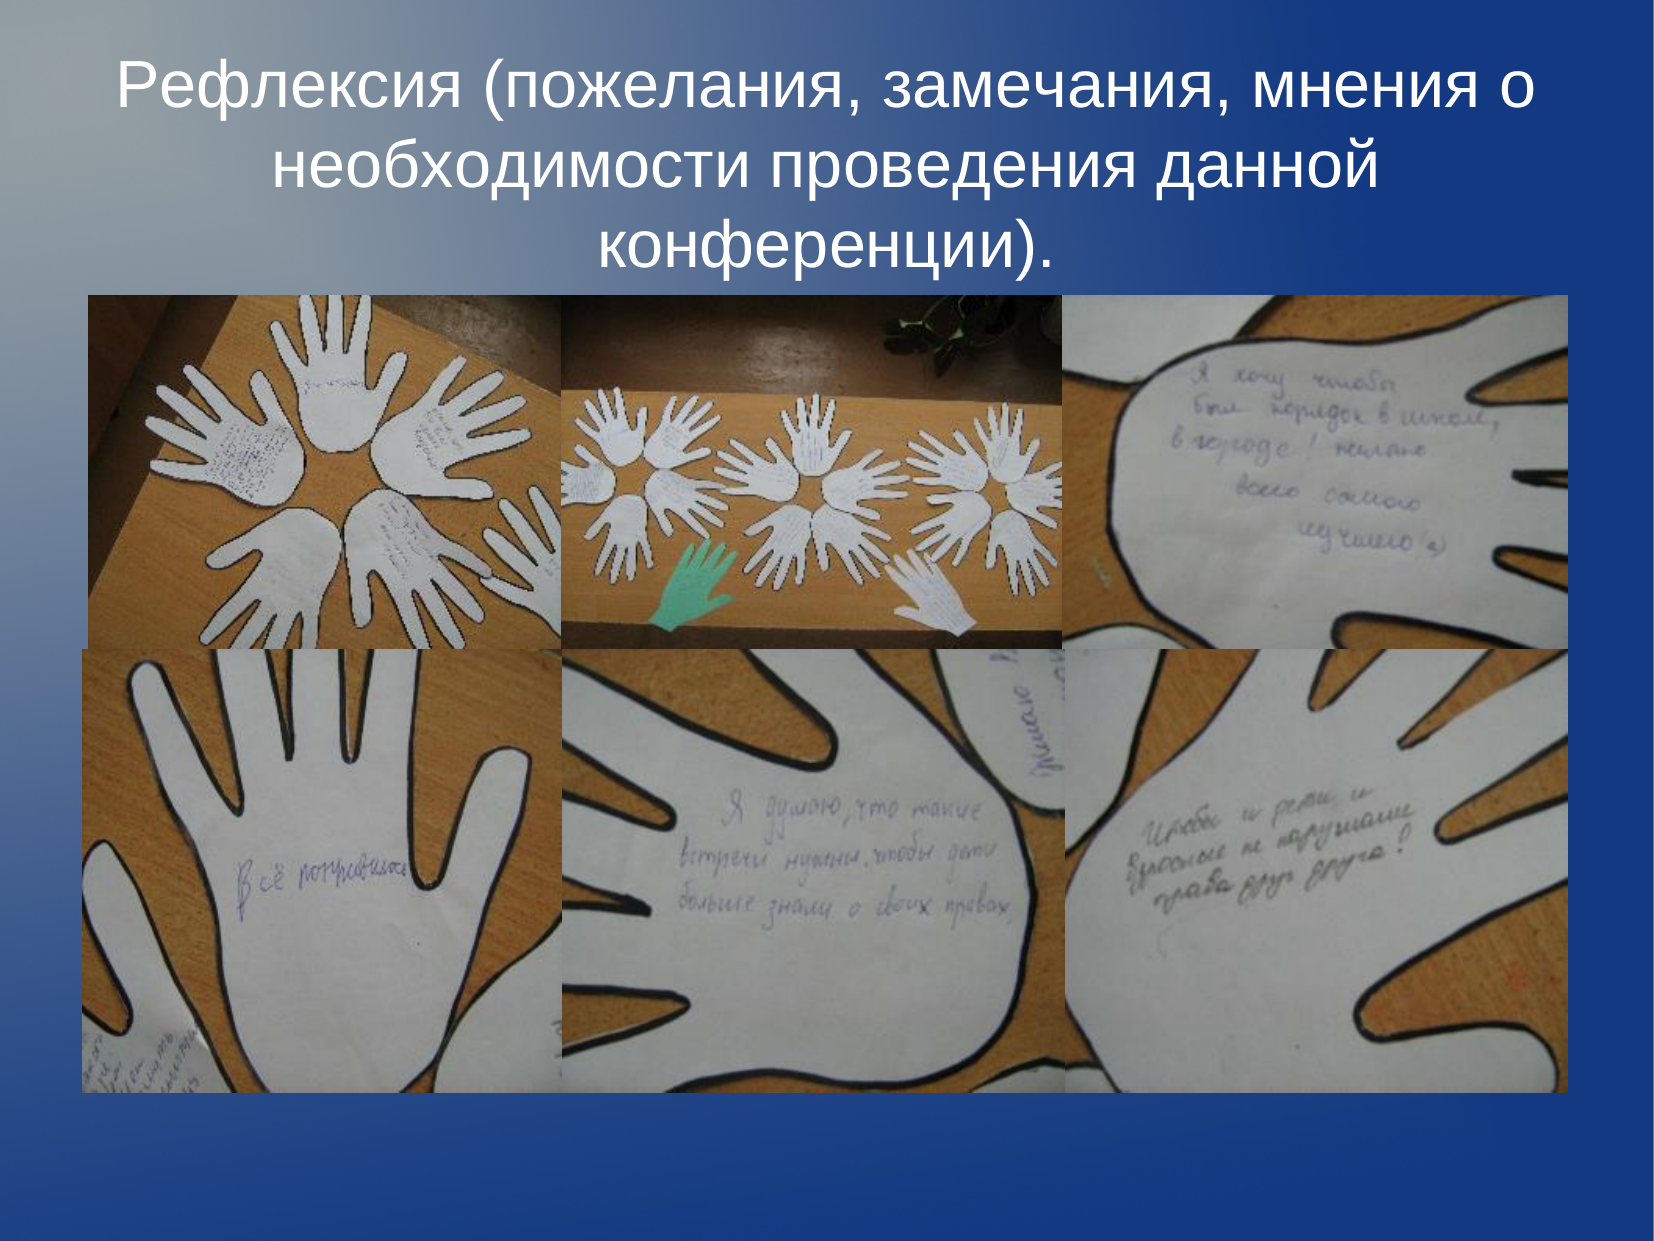

# Рефлексия (пожелания, замечания, мнения о необходимости проведения данной конференции).